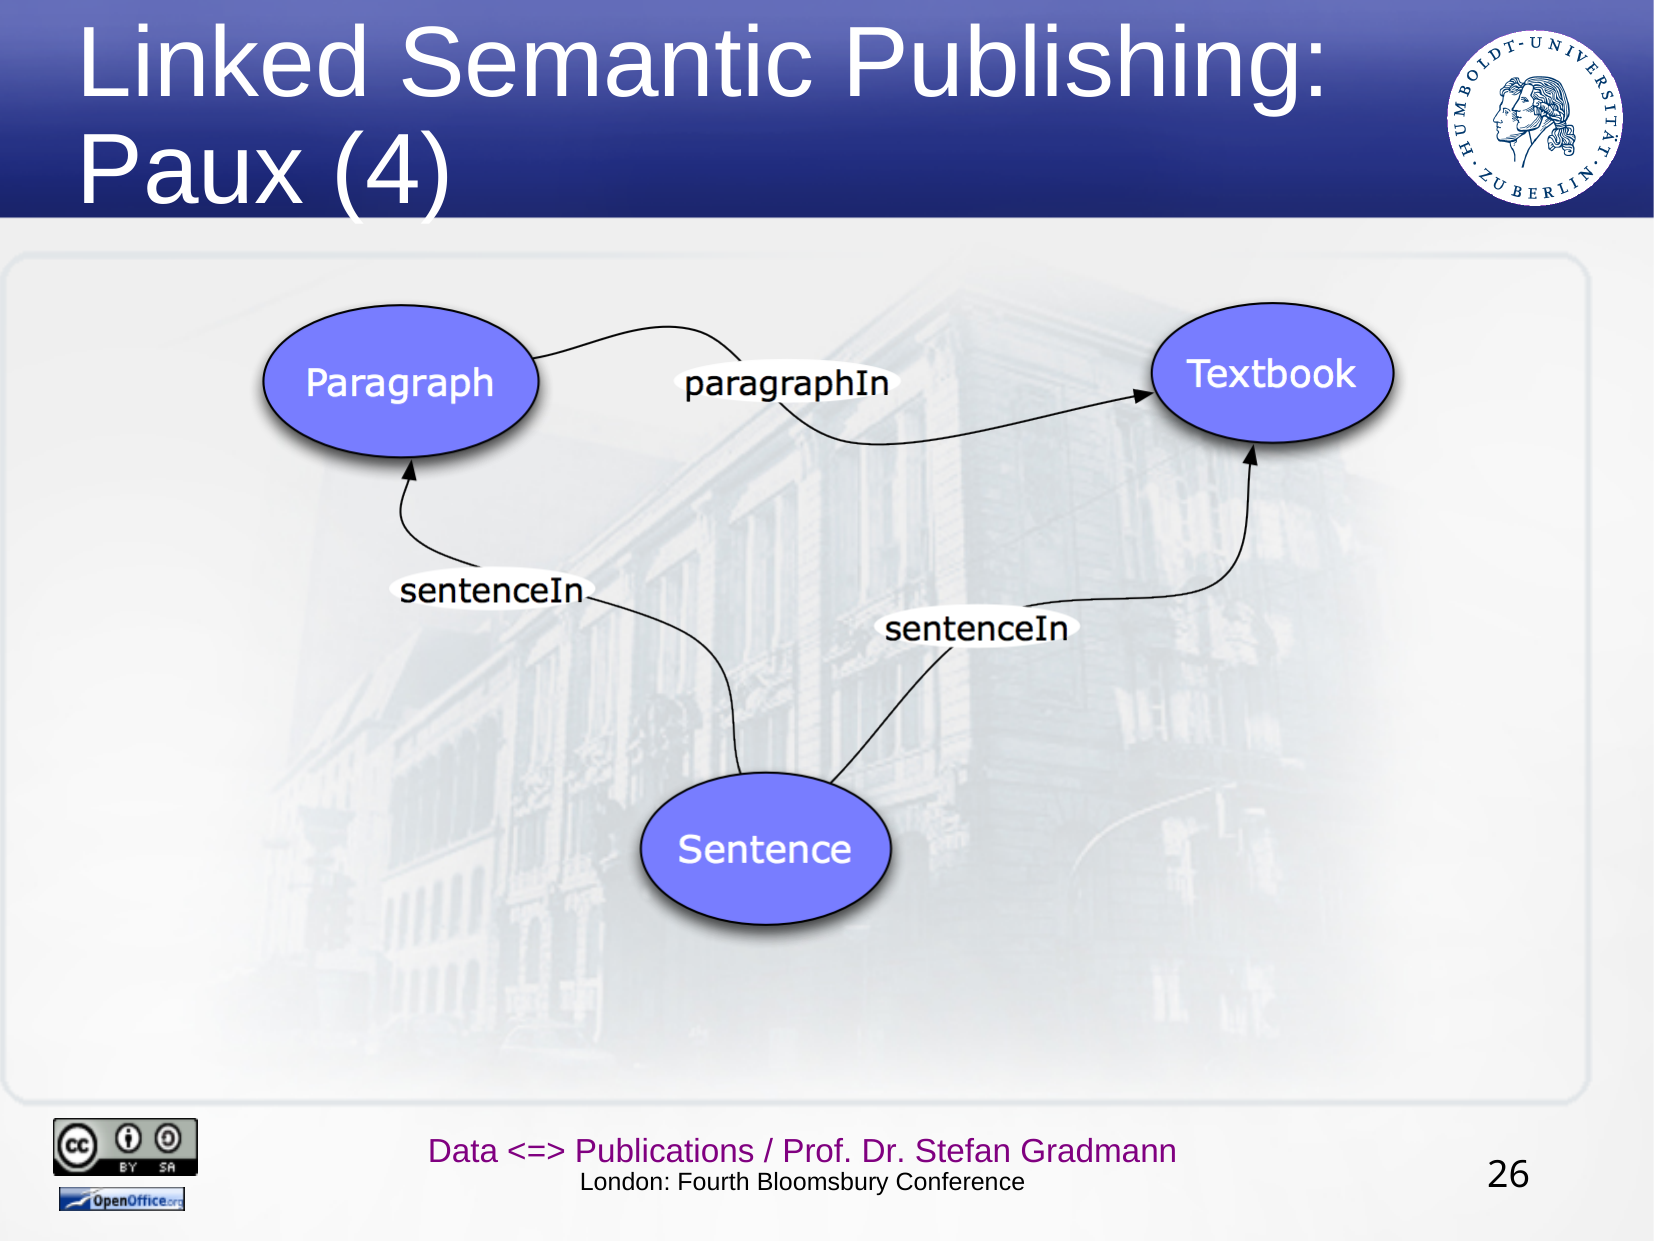

# Linked Semantic Publishing: Paux (4)
Data <=> Publications / Prof. Dr. Stefan Gradmann